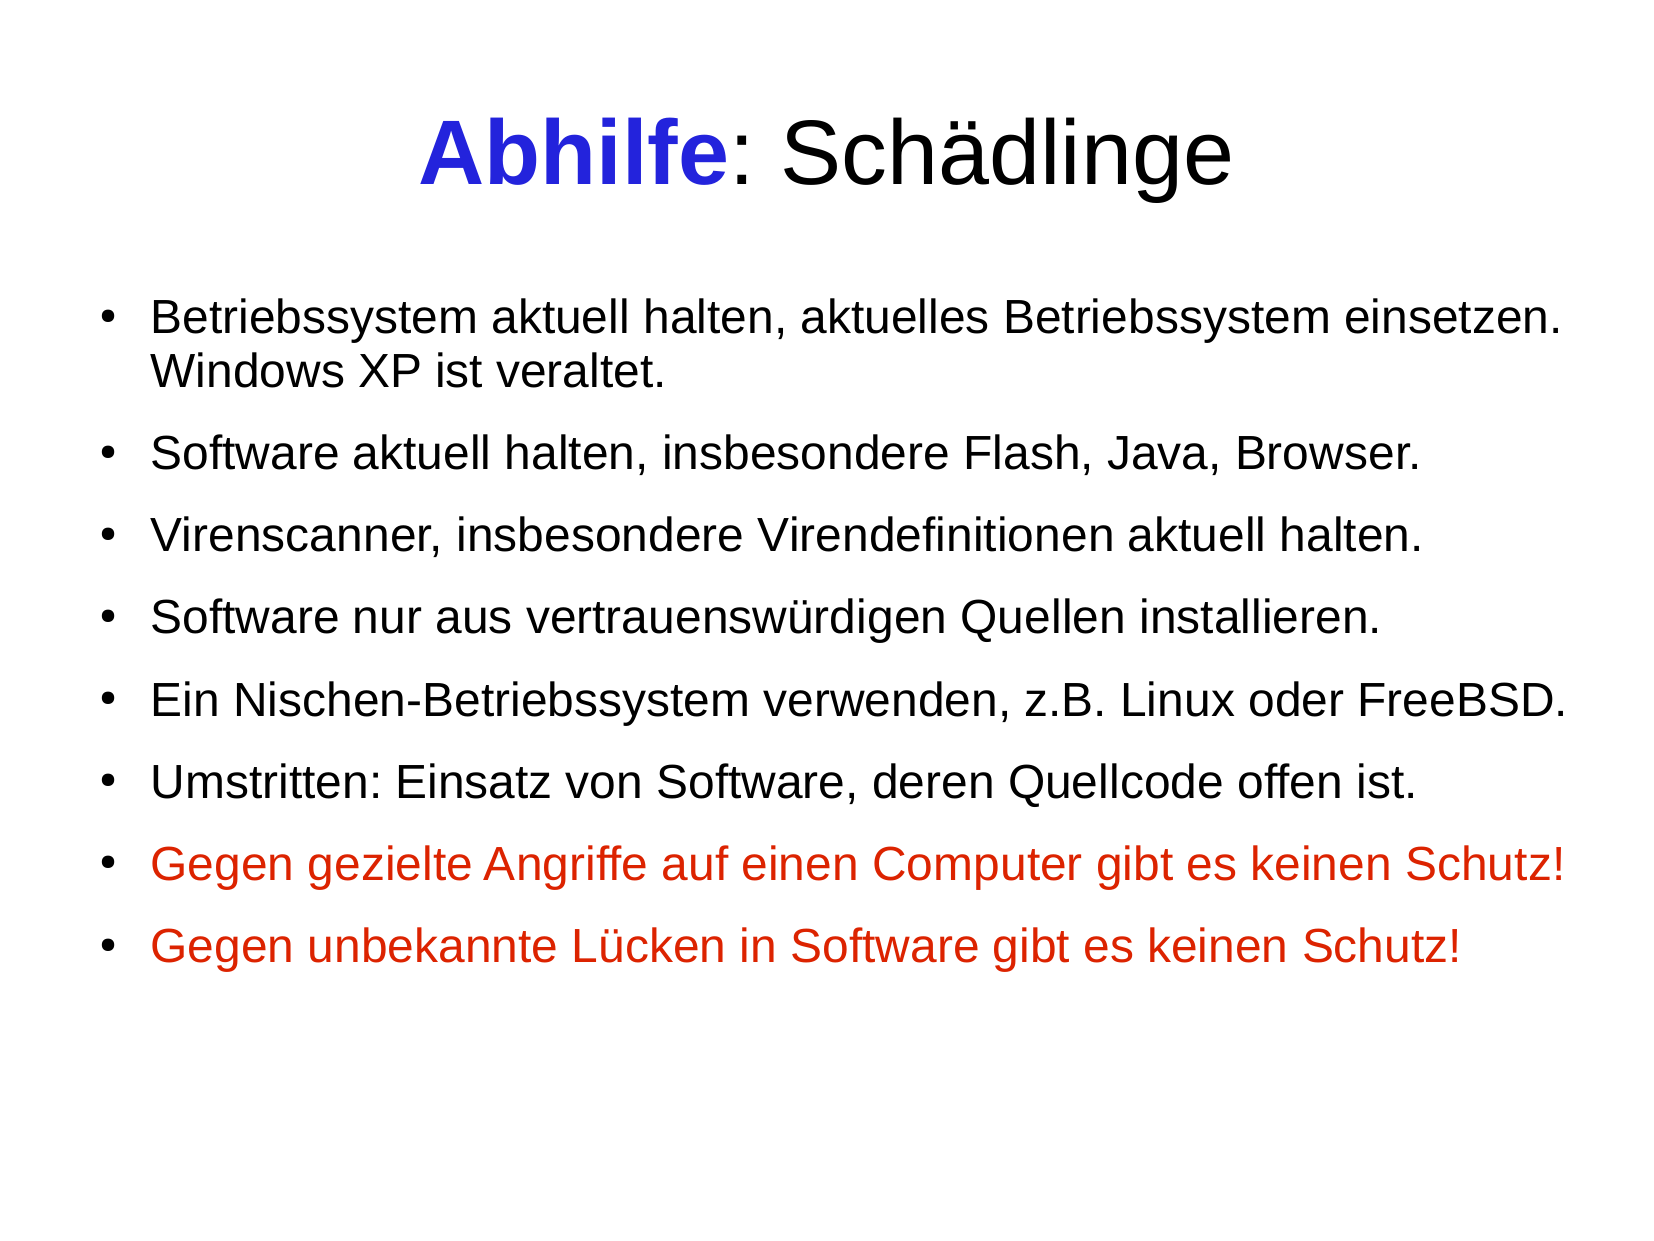

# Abhilfe: Schädlinge
Betriebssystem aktuell halten, aktuelles Betriebssystem einsetzen. Windows XP ist veraltet.
Software aktuell halten, insbesondere Flash, Java, Browser.
Virenscanner, insbesondere Virendefinitionen aktuell halten.
Software nur aus vertrauenswürdigen Quellen installieren.
Ein Nischen-Betriebssystem verwenden, z.B. Linux oder FreeBSD.
Umstritten: Einsatz von Software, deren Quellcode offen ist.
Gegen gezielte Angriffe auf einen Computer gibt es keinen Schutz!
Gegen unbekannte Lücken in Software gibt es keinen Schutz!